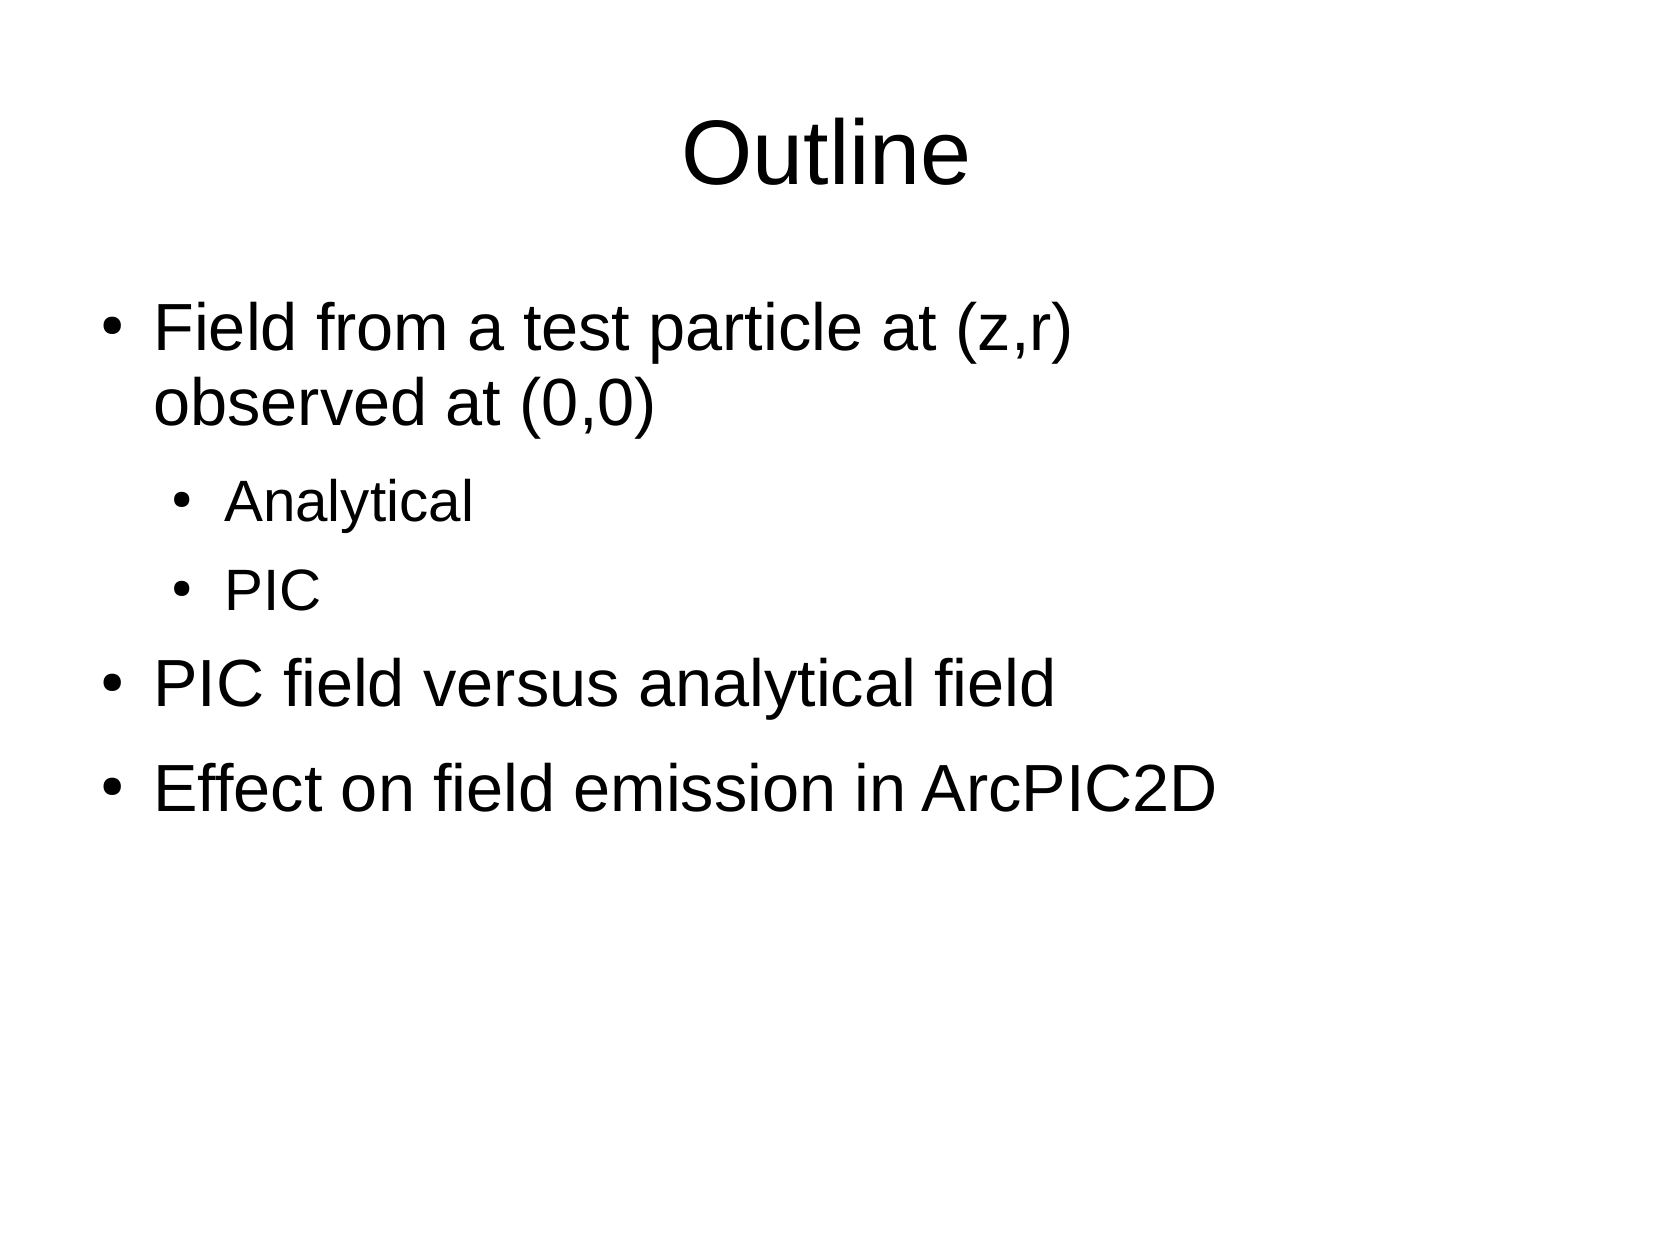

# Outline
Field from a test particle at (z,r)
observed at (0,0)
Analytical
PIC
PIC field versus analytical field
Effect on field emission in ArcPIC2D